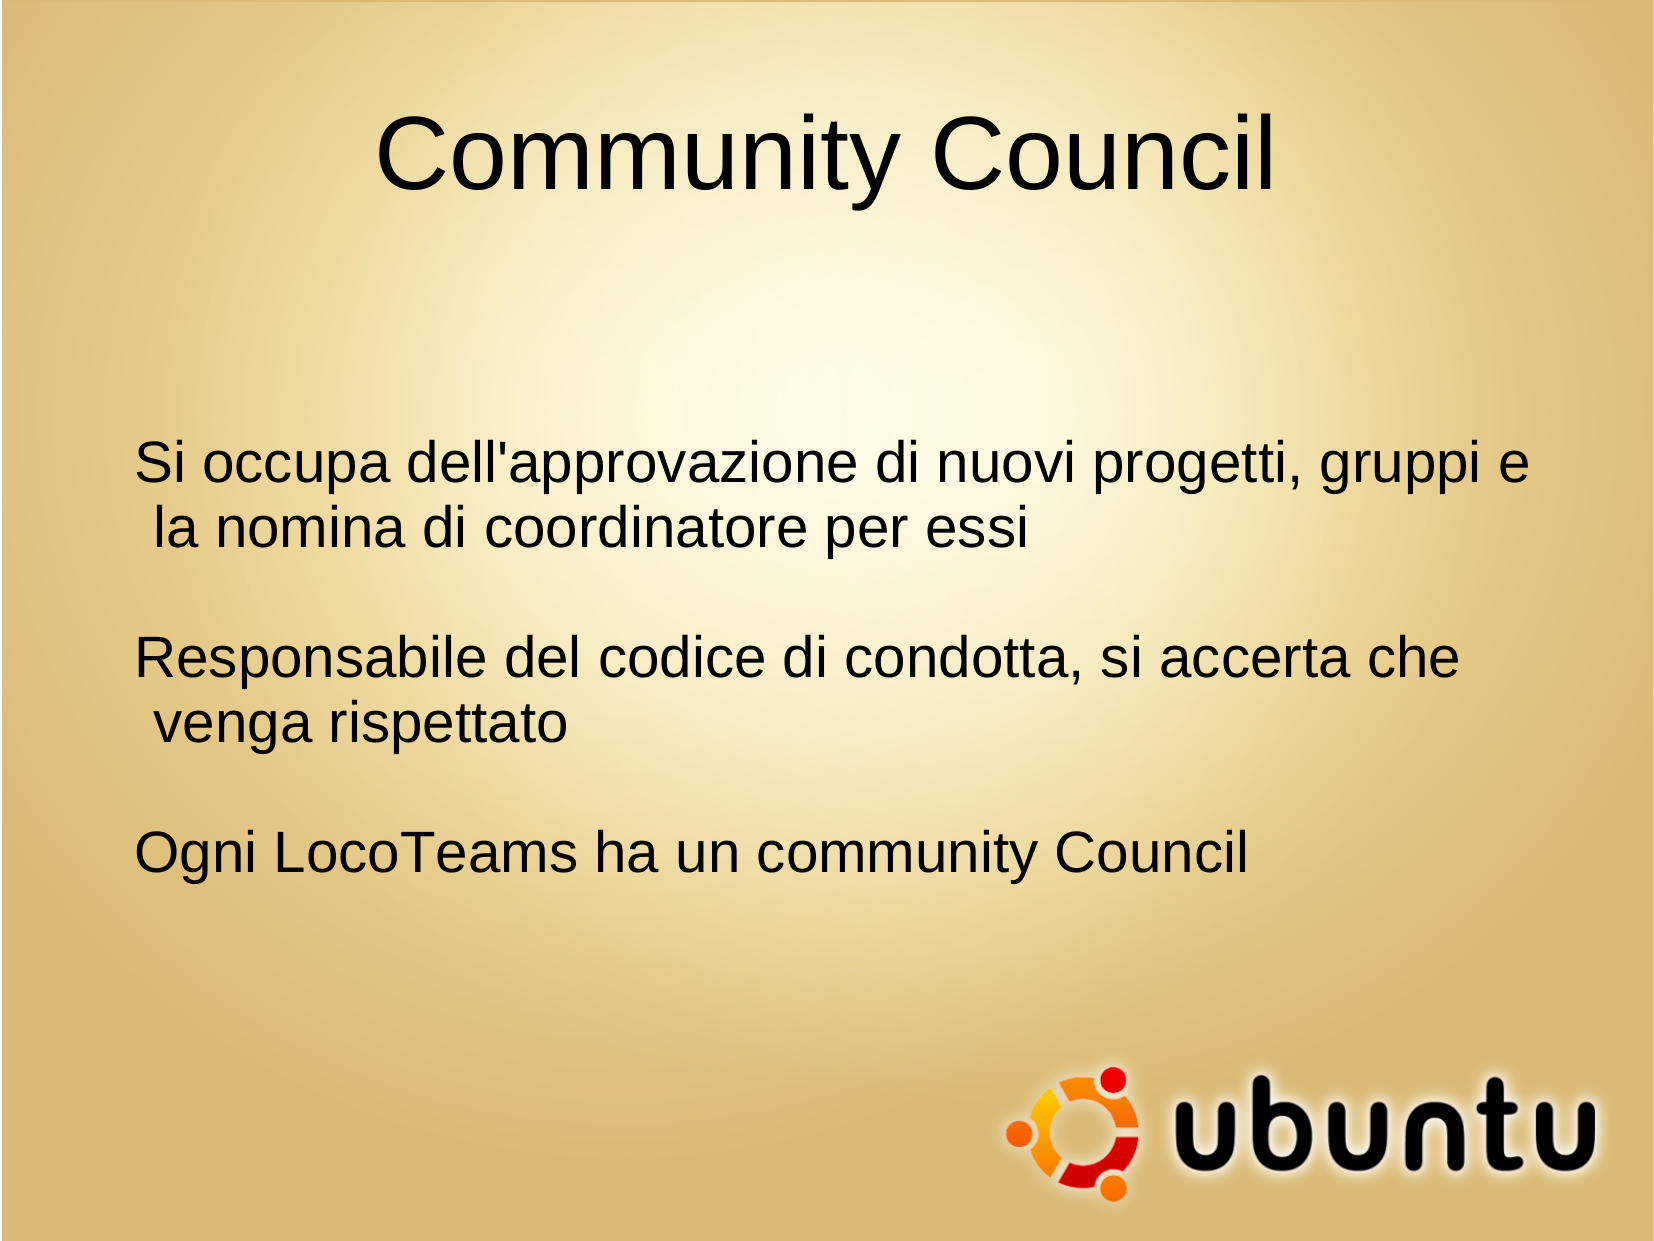

# Community Council
 Si occupa dell'approvazione di nuovi progetti, gruppi e la nomina di coordinatore per essi
 Responsabile del codice di condotta, si accerta che venga rispettato
 Ogni LocoTeams ha un community Council